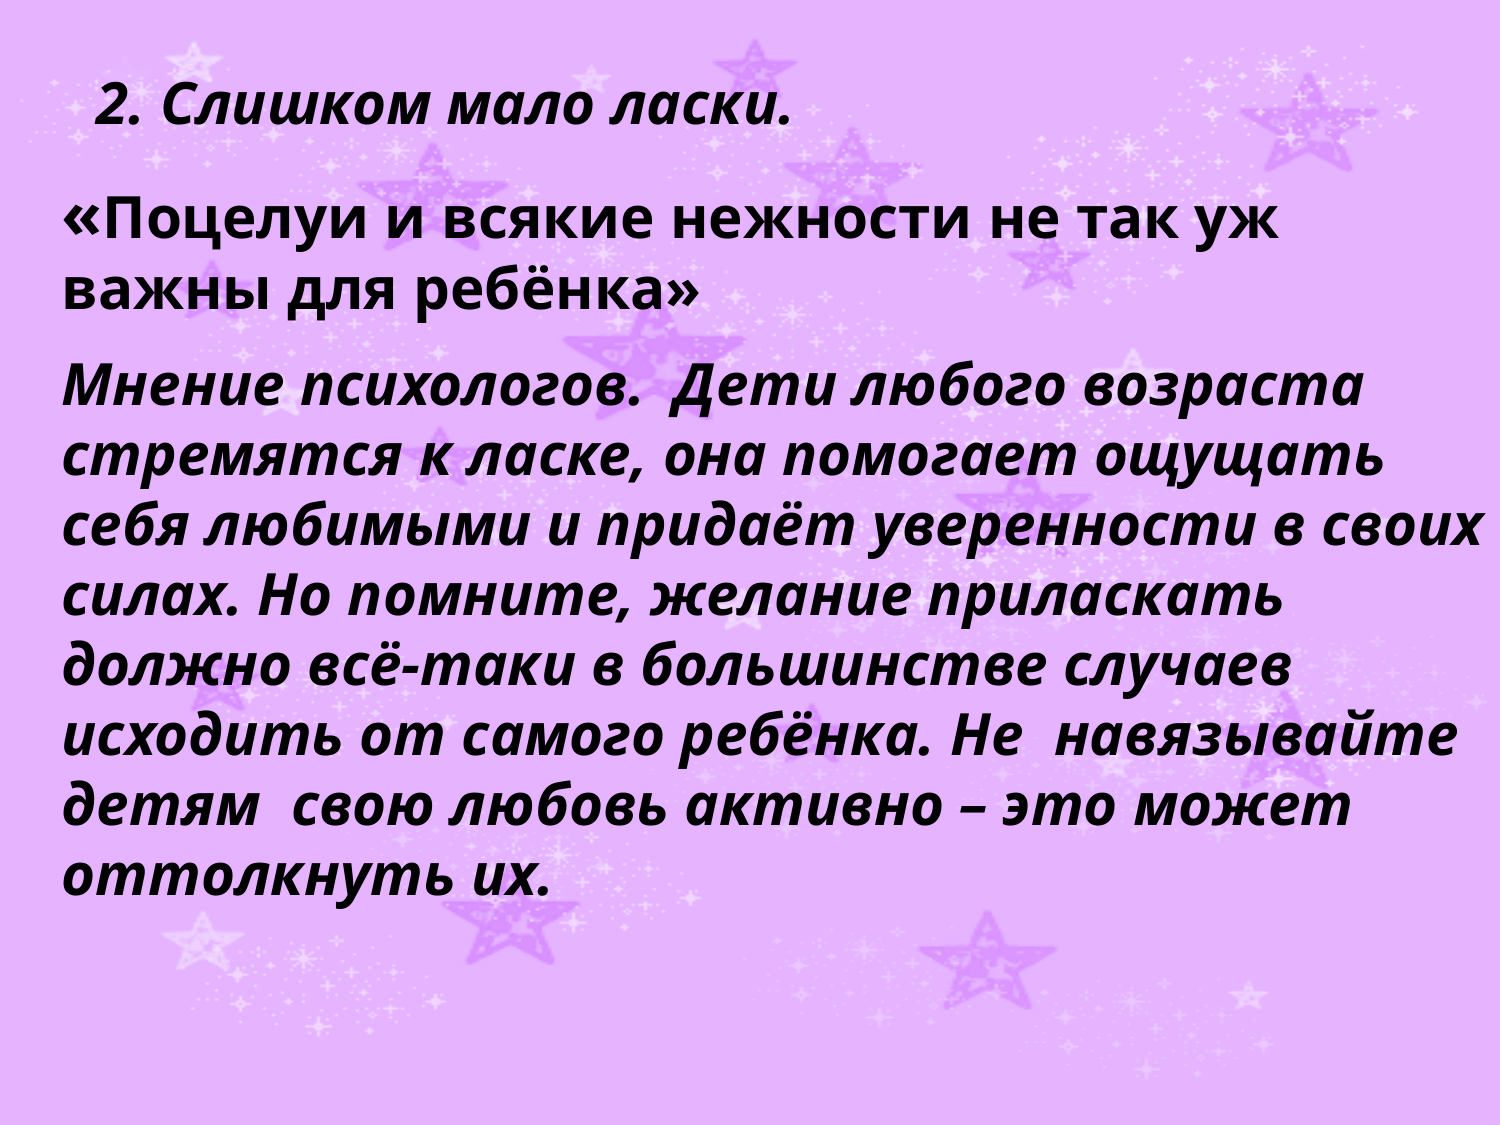

2. Слишком мало ласки.
«Поцелуи и всякие нежности не так уж важны для ребёнка»
Мнение психологов. Дети любого возраста стремятся к ласке, она помогает ощущать себя любимыми и придаёт уверенности в своих силах. Но помните, желание приласкать должно всё-таки в большинстве случаев исходить от самого ребёнка. Не навязывайте детям свою любовь активно – это может оттолкнуть их.